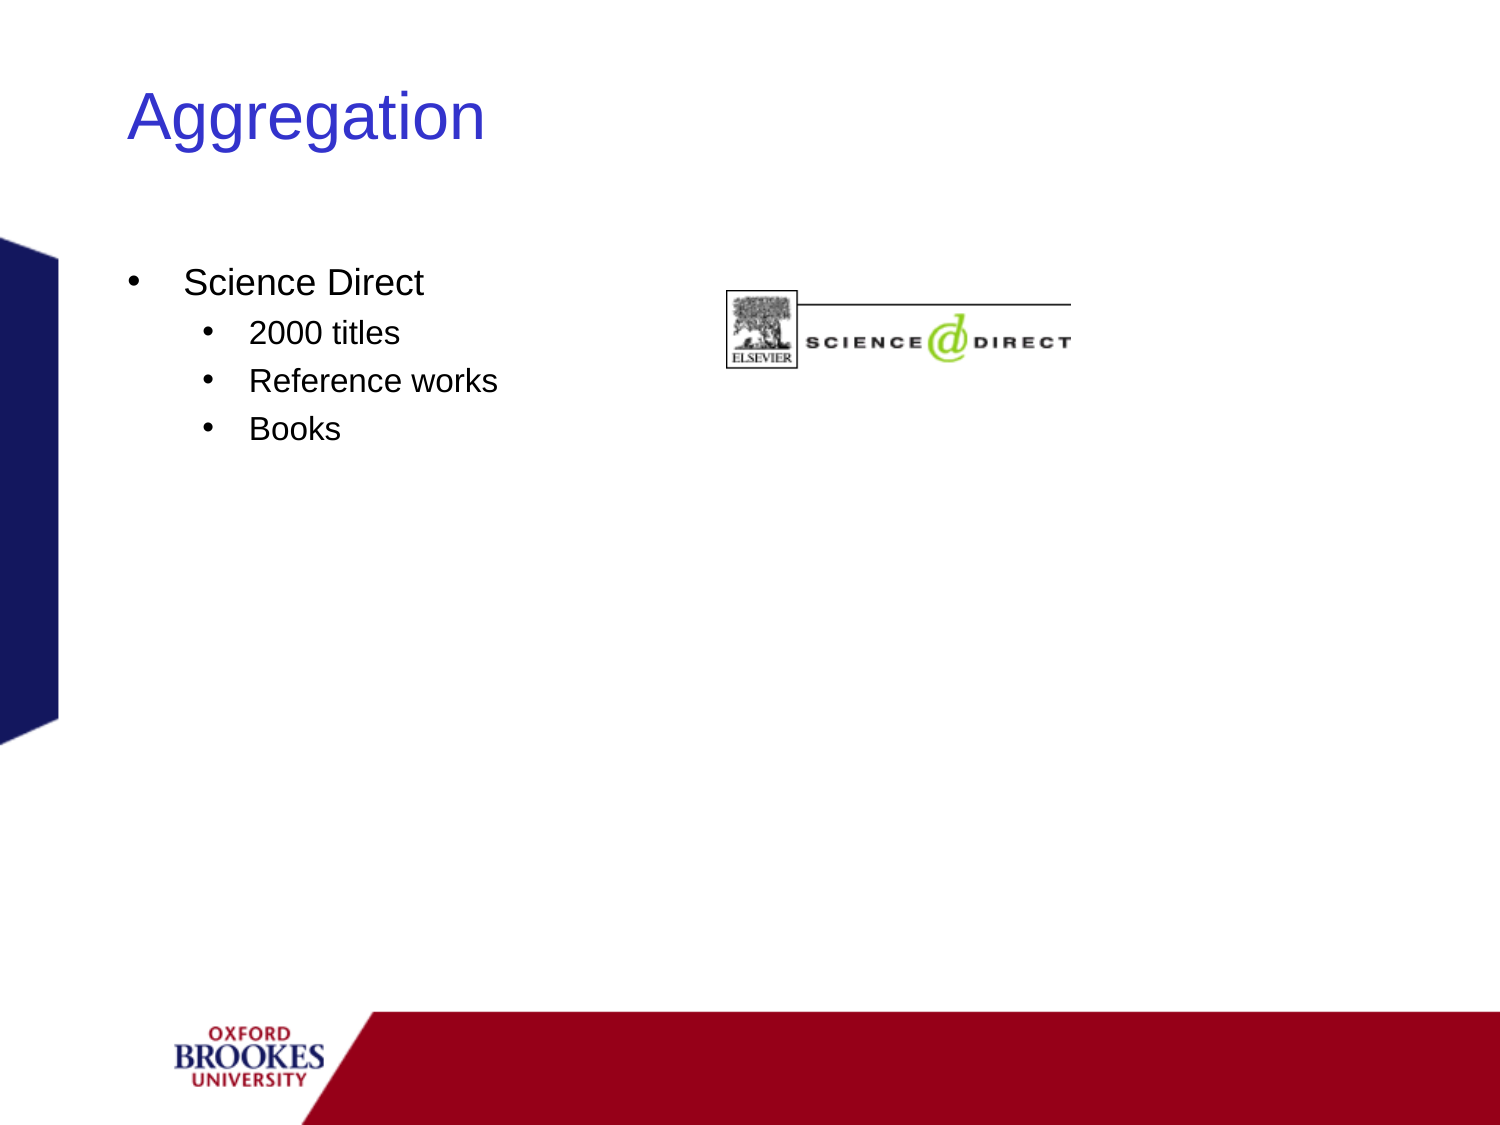

# Aggregation
Science Direct
2000 titles
Reference works
Books